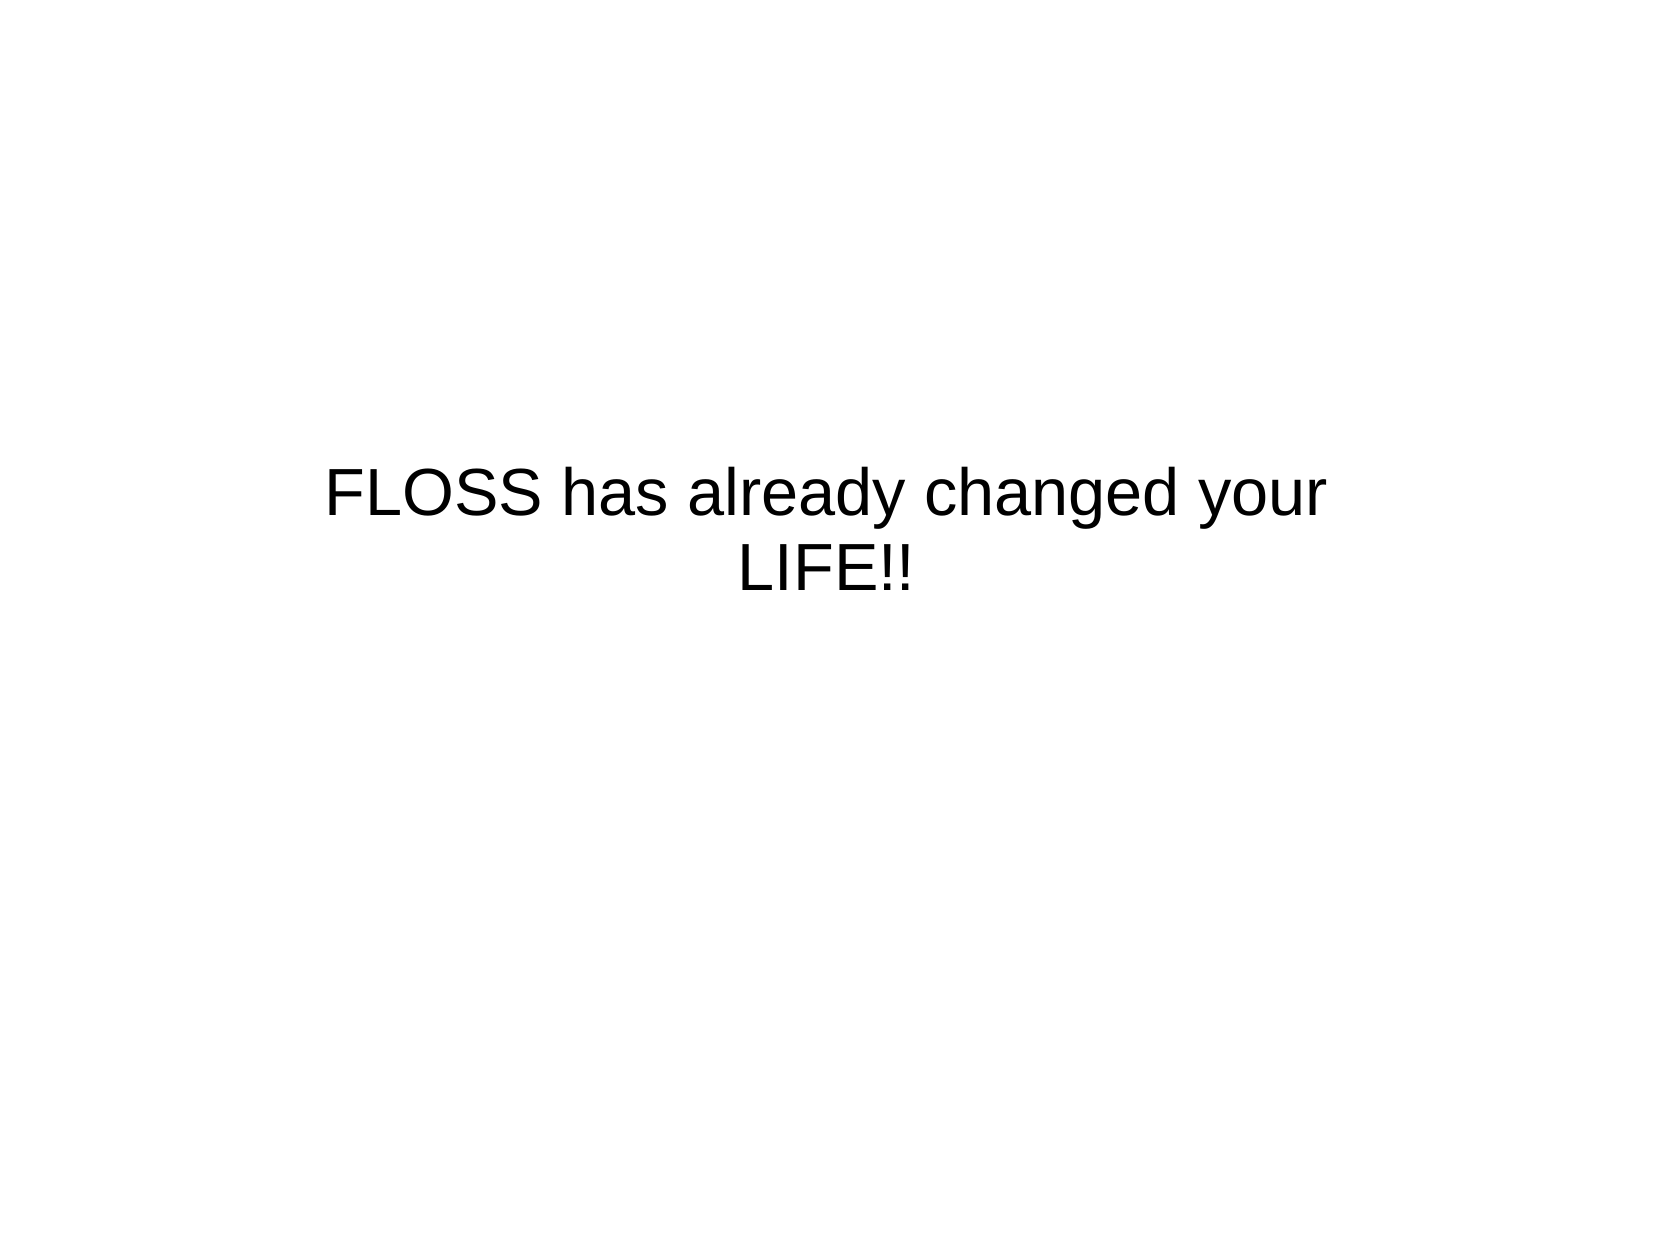

# FLOSS has already changed your
LIFE!!